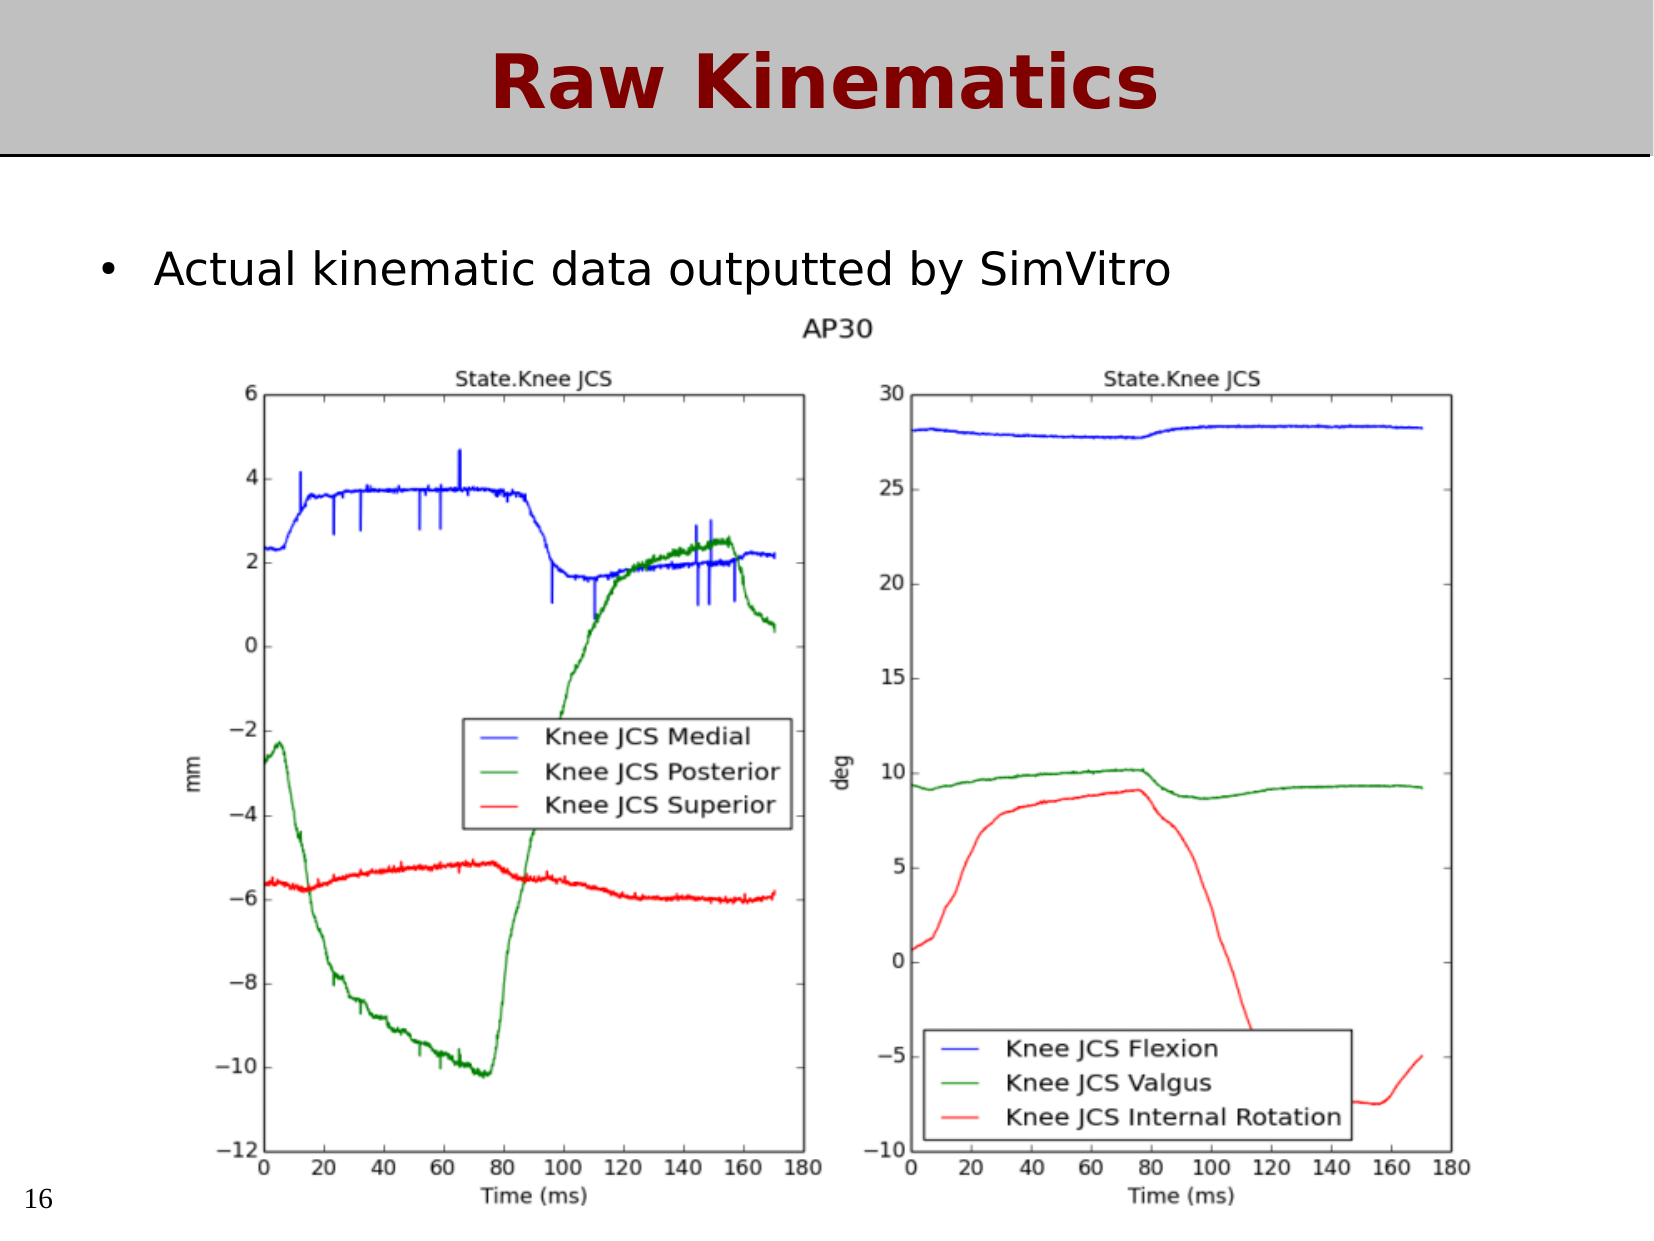

Raw Kinematics
# Actual kinematic data outputted by SimVitro